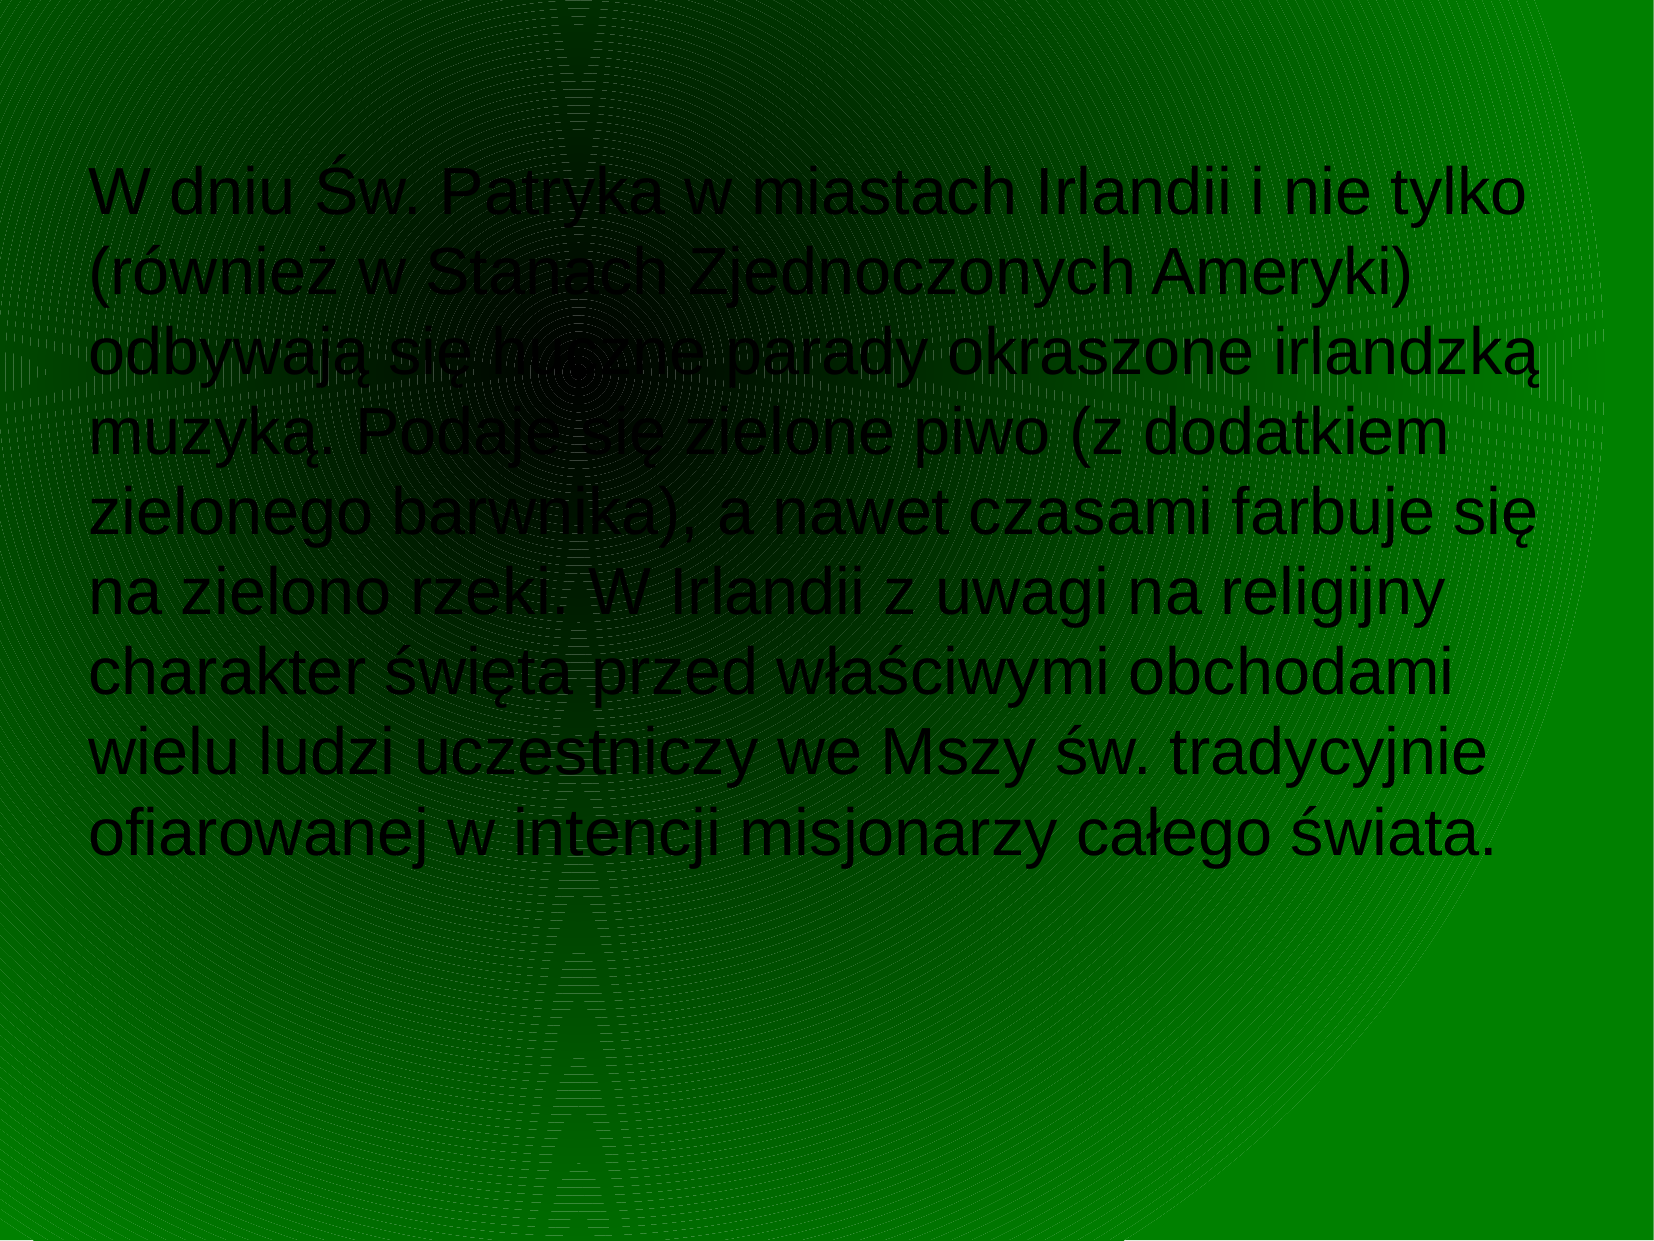

# W dniu Św. Patryka w miastach Irlandii i nie tylko (również w Stanach Zjednoczonych Ameryki) odbywają się huczne parady okraszone irlandzką muzyką. Podaje się zielone piwo (z dodatkiem zielonego barwnika), a nawet czasami farbuje się na zielono rzeki. W Irlandii z uwagi na religijny charakter święta przed właściwymi obchodami wielu ludzi uczestniczy we Mszy św. tradycyjnie ofiarowanej w intencji misjonarzy całego świata.